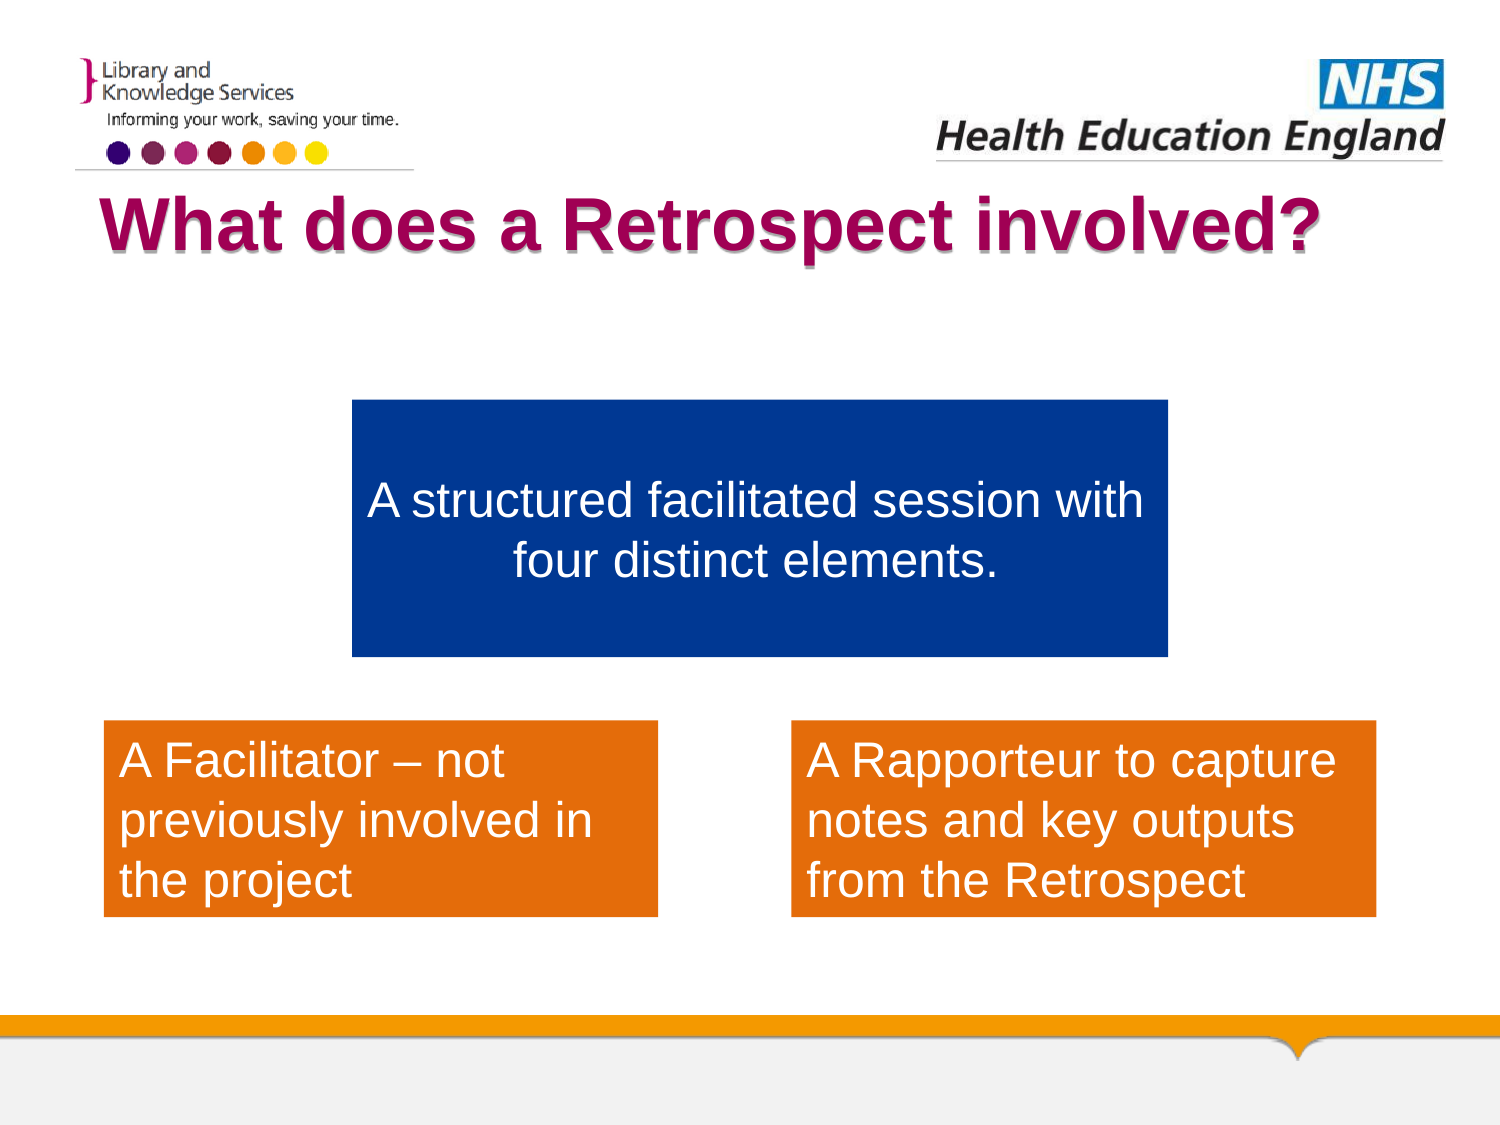

# What does a Retrospect involved?
A structured facilitated session with four distinct elements.
A Facilitator – not previously involved in the project
A Rapporteur to capture notes and key outputs from the Retrospect